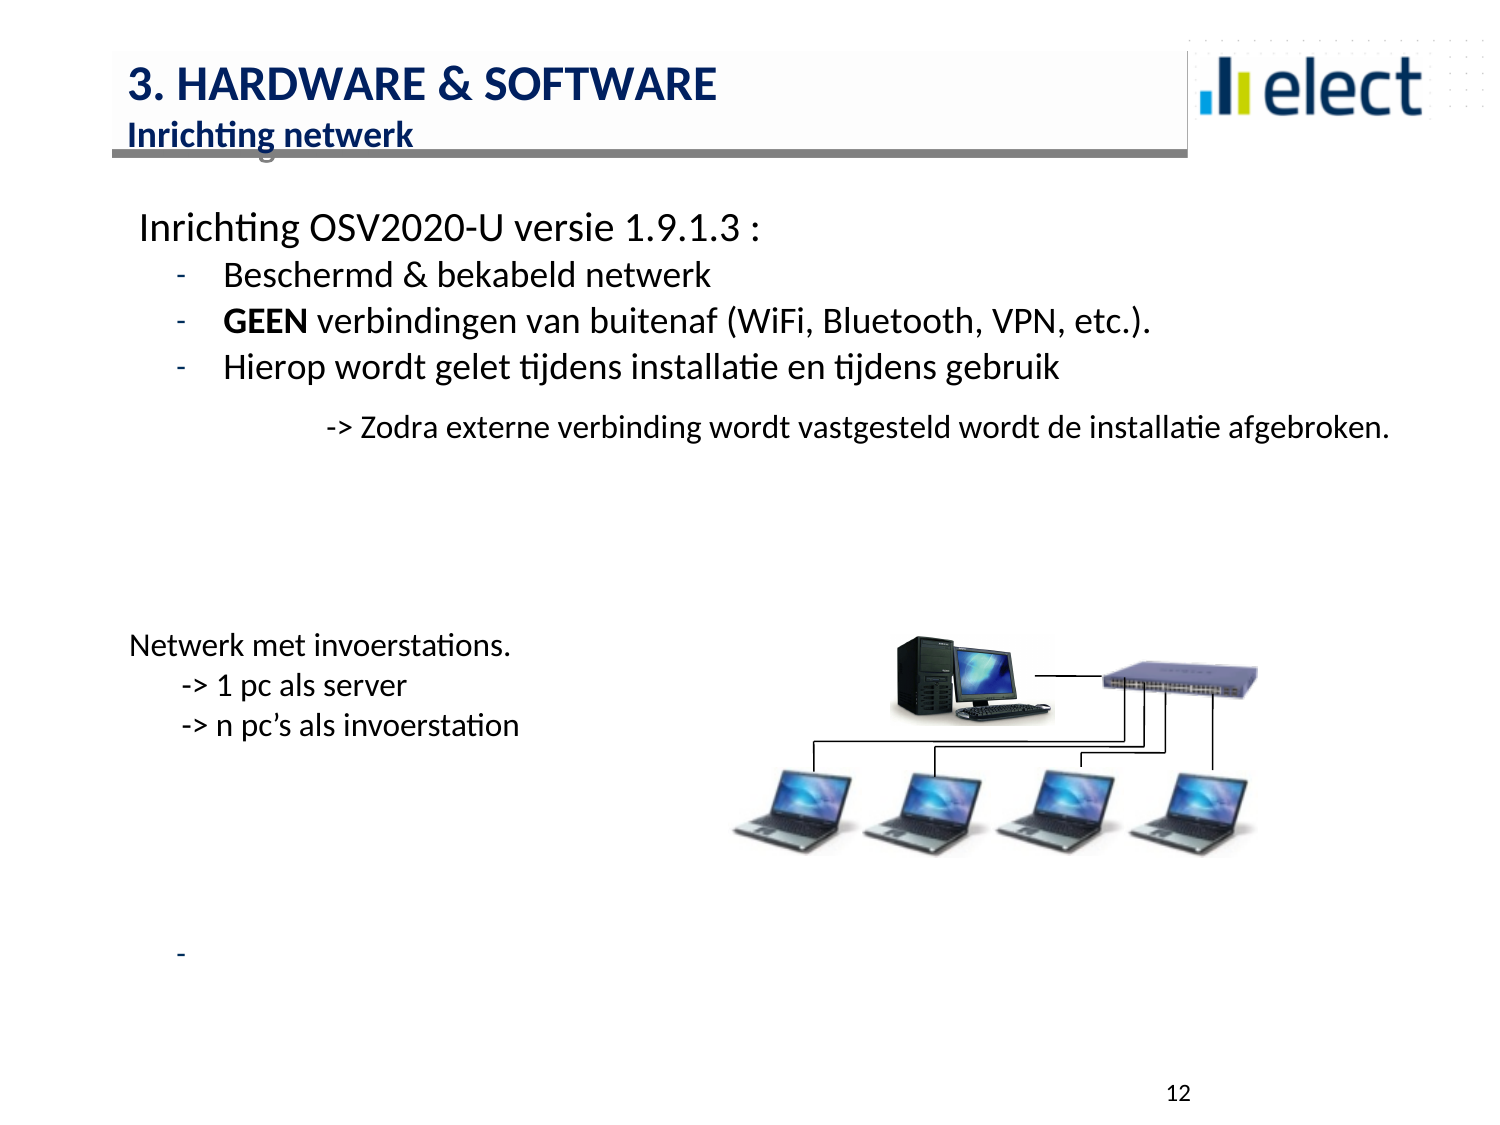

3. HARDWARE & SOFTWARE
Inrichting netwerk
# Inrichting OSV2020-U versie 1.9.1.3 :
Beschermd & bekabeld netwerk
GEEN verbindingen van buitenaf (WiFi, Bluetooth, VPN, etc.).
Hierop wordt gelet tijdens installatie en tijdens gebruik
-> Zodra externe verbinding wordt vastgesteld wordt de installatie afgebroken.
Netwerk met invoerstations.
 -> 1 pc als server
 -> n pc’s als invoerstation